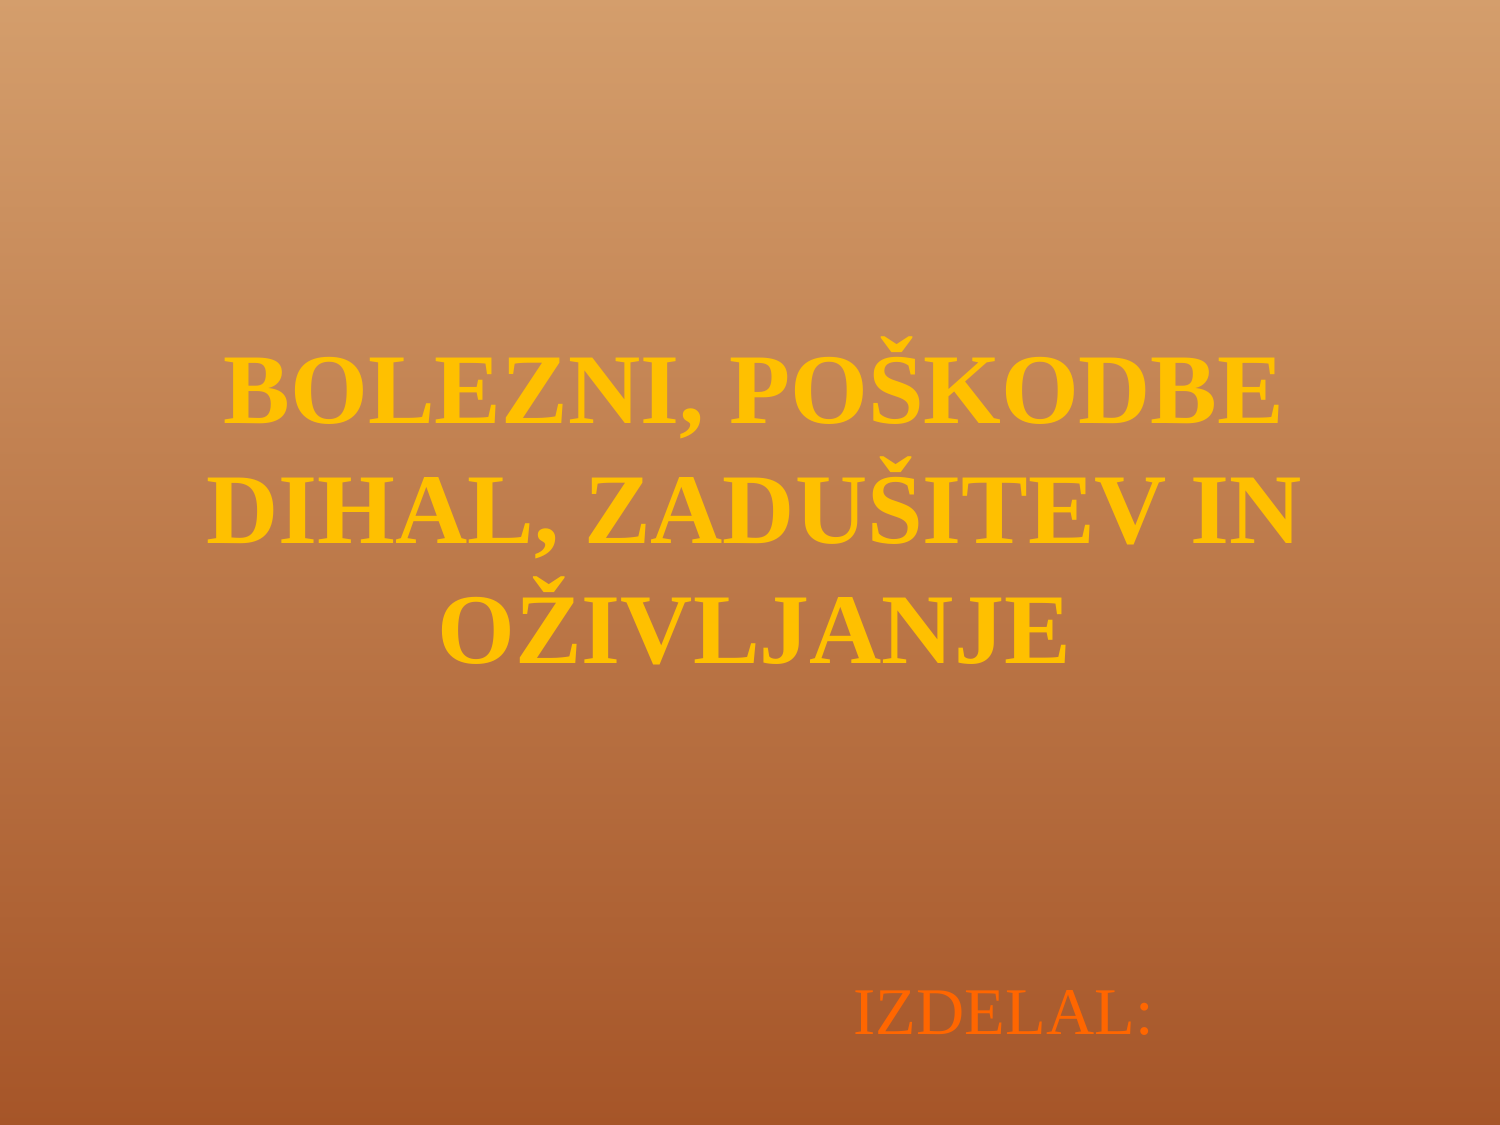

# BOLEZNI, POŠKODBE DIHAL, ZADUŠITEV IN OŽIVLJANJE
 IZDELAL: